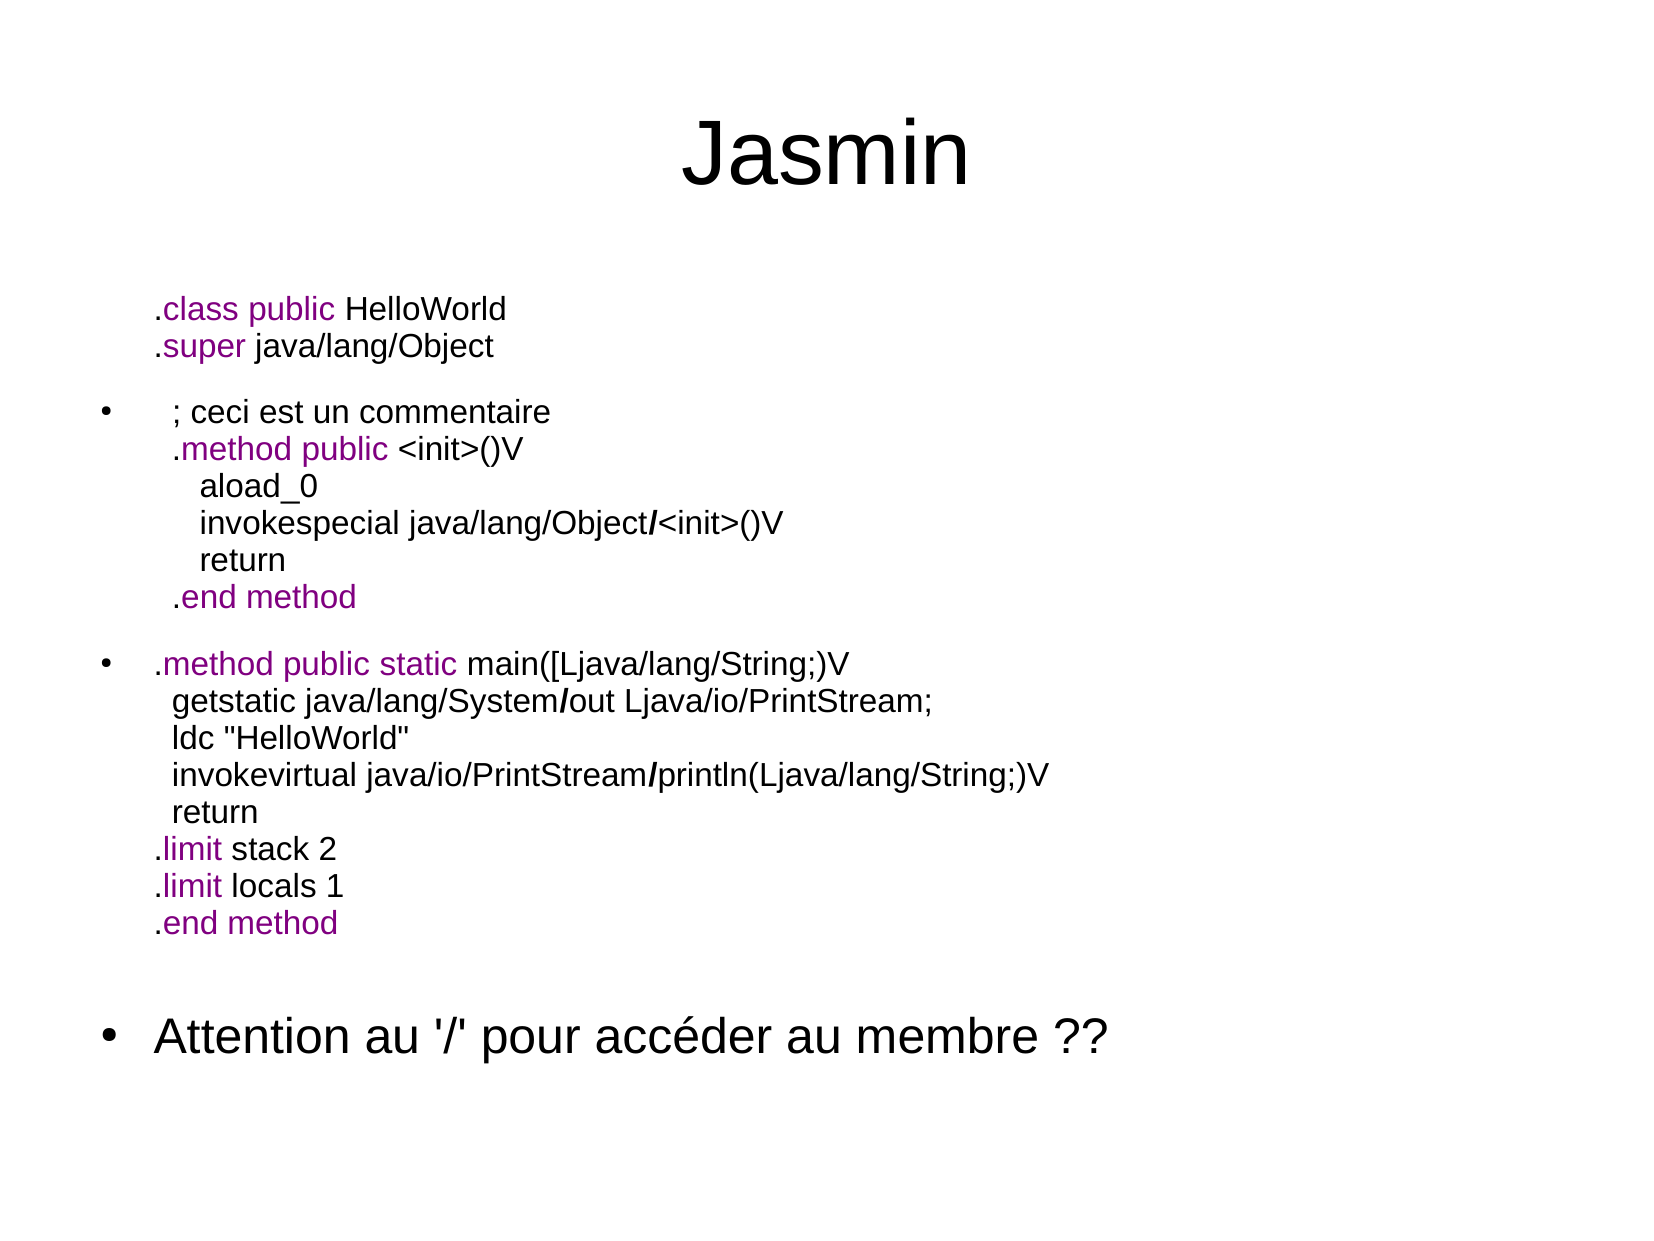

# Jasmin
.class public HelloWorld
.super java/lang/Object
 ; ceci est un commentaire
 .method public <init>()V
 aload_0
 invokespecial java/lang/Object/<init>()V
 return
 .end method
.method public static main([Ljava/lang/String;)V
 getstatic java/lang/System/out Ljava/io/PrintStream;
 ldc "HelloWorld"
 invokevirtual java/io/PrintStream/println(Ljava/lang/String;)V
 return
.limit stack 2
.limit locals 1
.end method
Attention au '/' pour accéder au membre ??